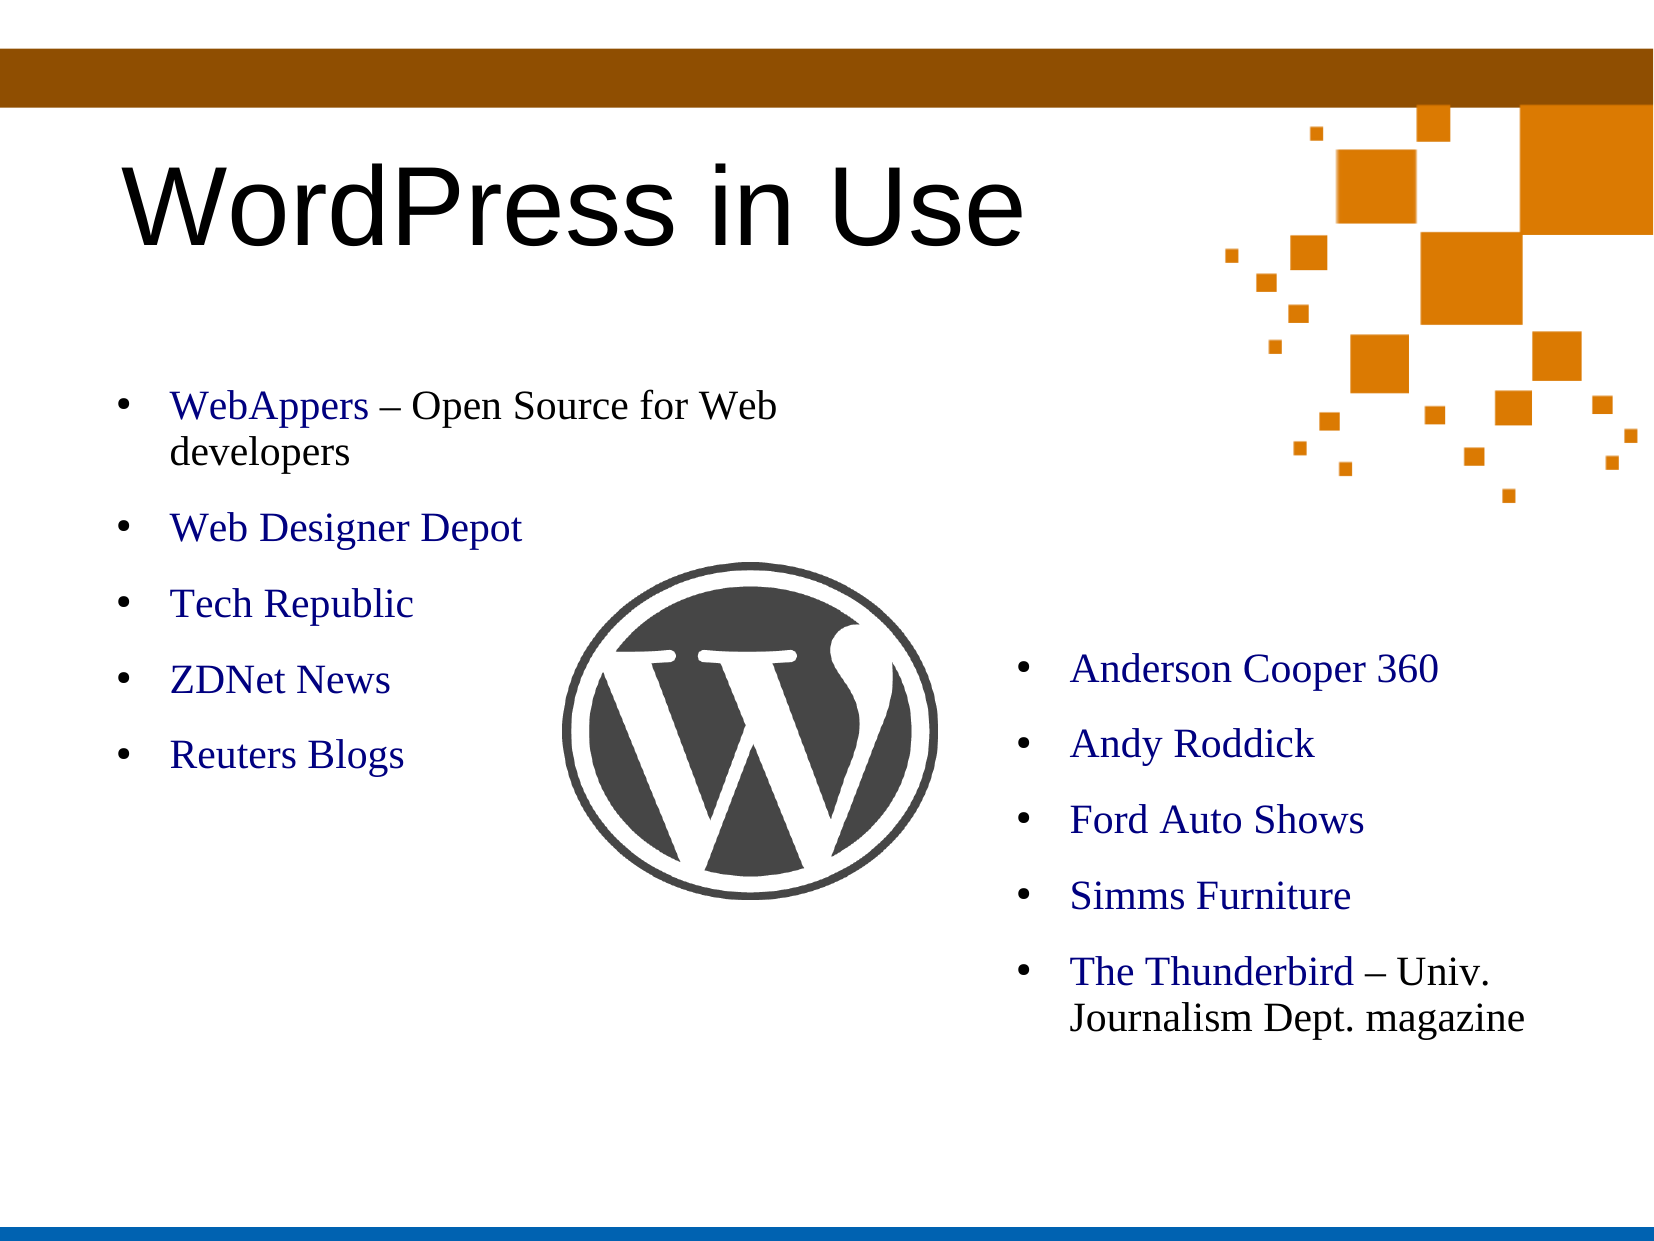

# WordPress in Use
WebAppers – Open Source for Web developers
Web Designer Depot
Tech Republic
ZDNet News
Reuters Blogs
Anderson Cooper 360
Andy Roddick
Ford Auto Shows
Simms Furniture
The Thunderbird – Univ. Journalism Dept. magazine